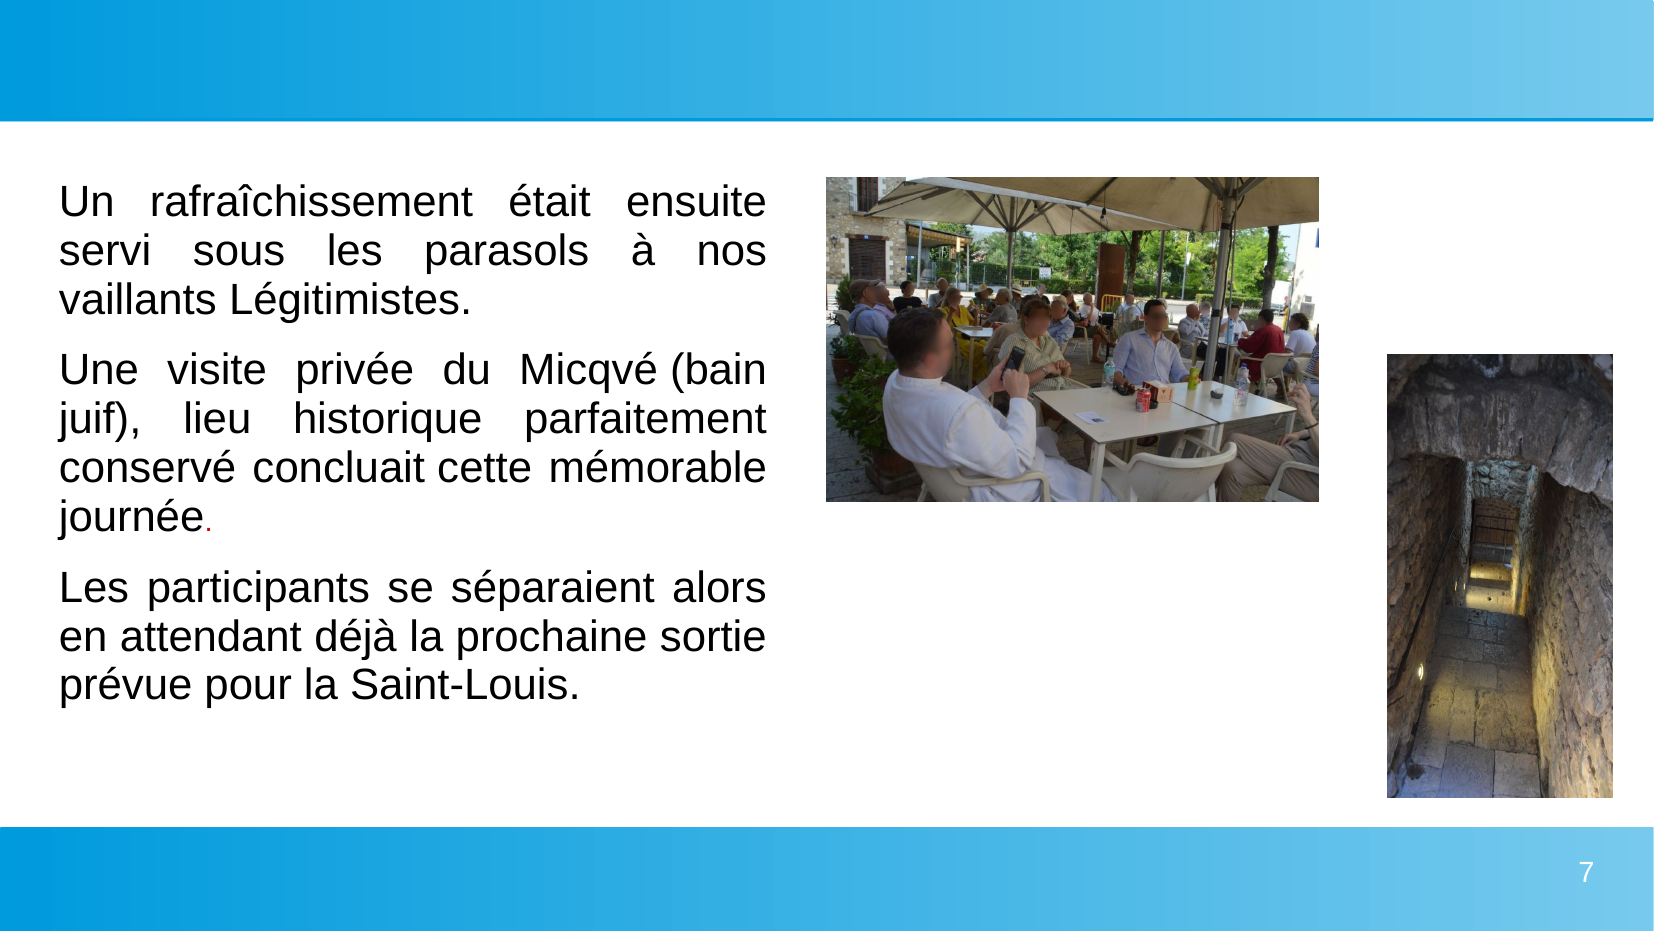

#
Un rafraîchissement était ensuite servi sous les parasols à nos vaillants Légitimistes.
Une visite privée du Micqvé (bain juif), lieu historique parfaitement conservé concluait cette mémorable journée.
Les participants se séparaient alors en attendant déjà la prochaine sortie prévue pour la Saint-Louis.
7